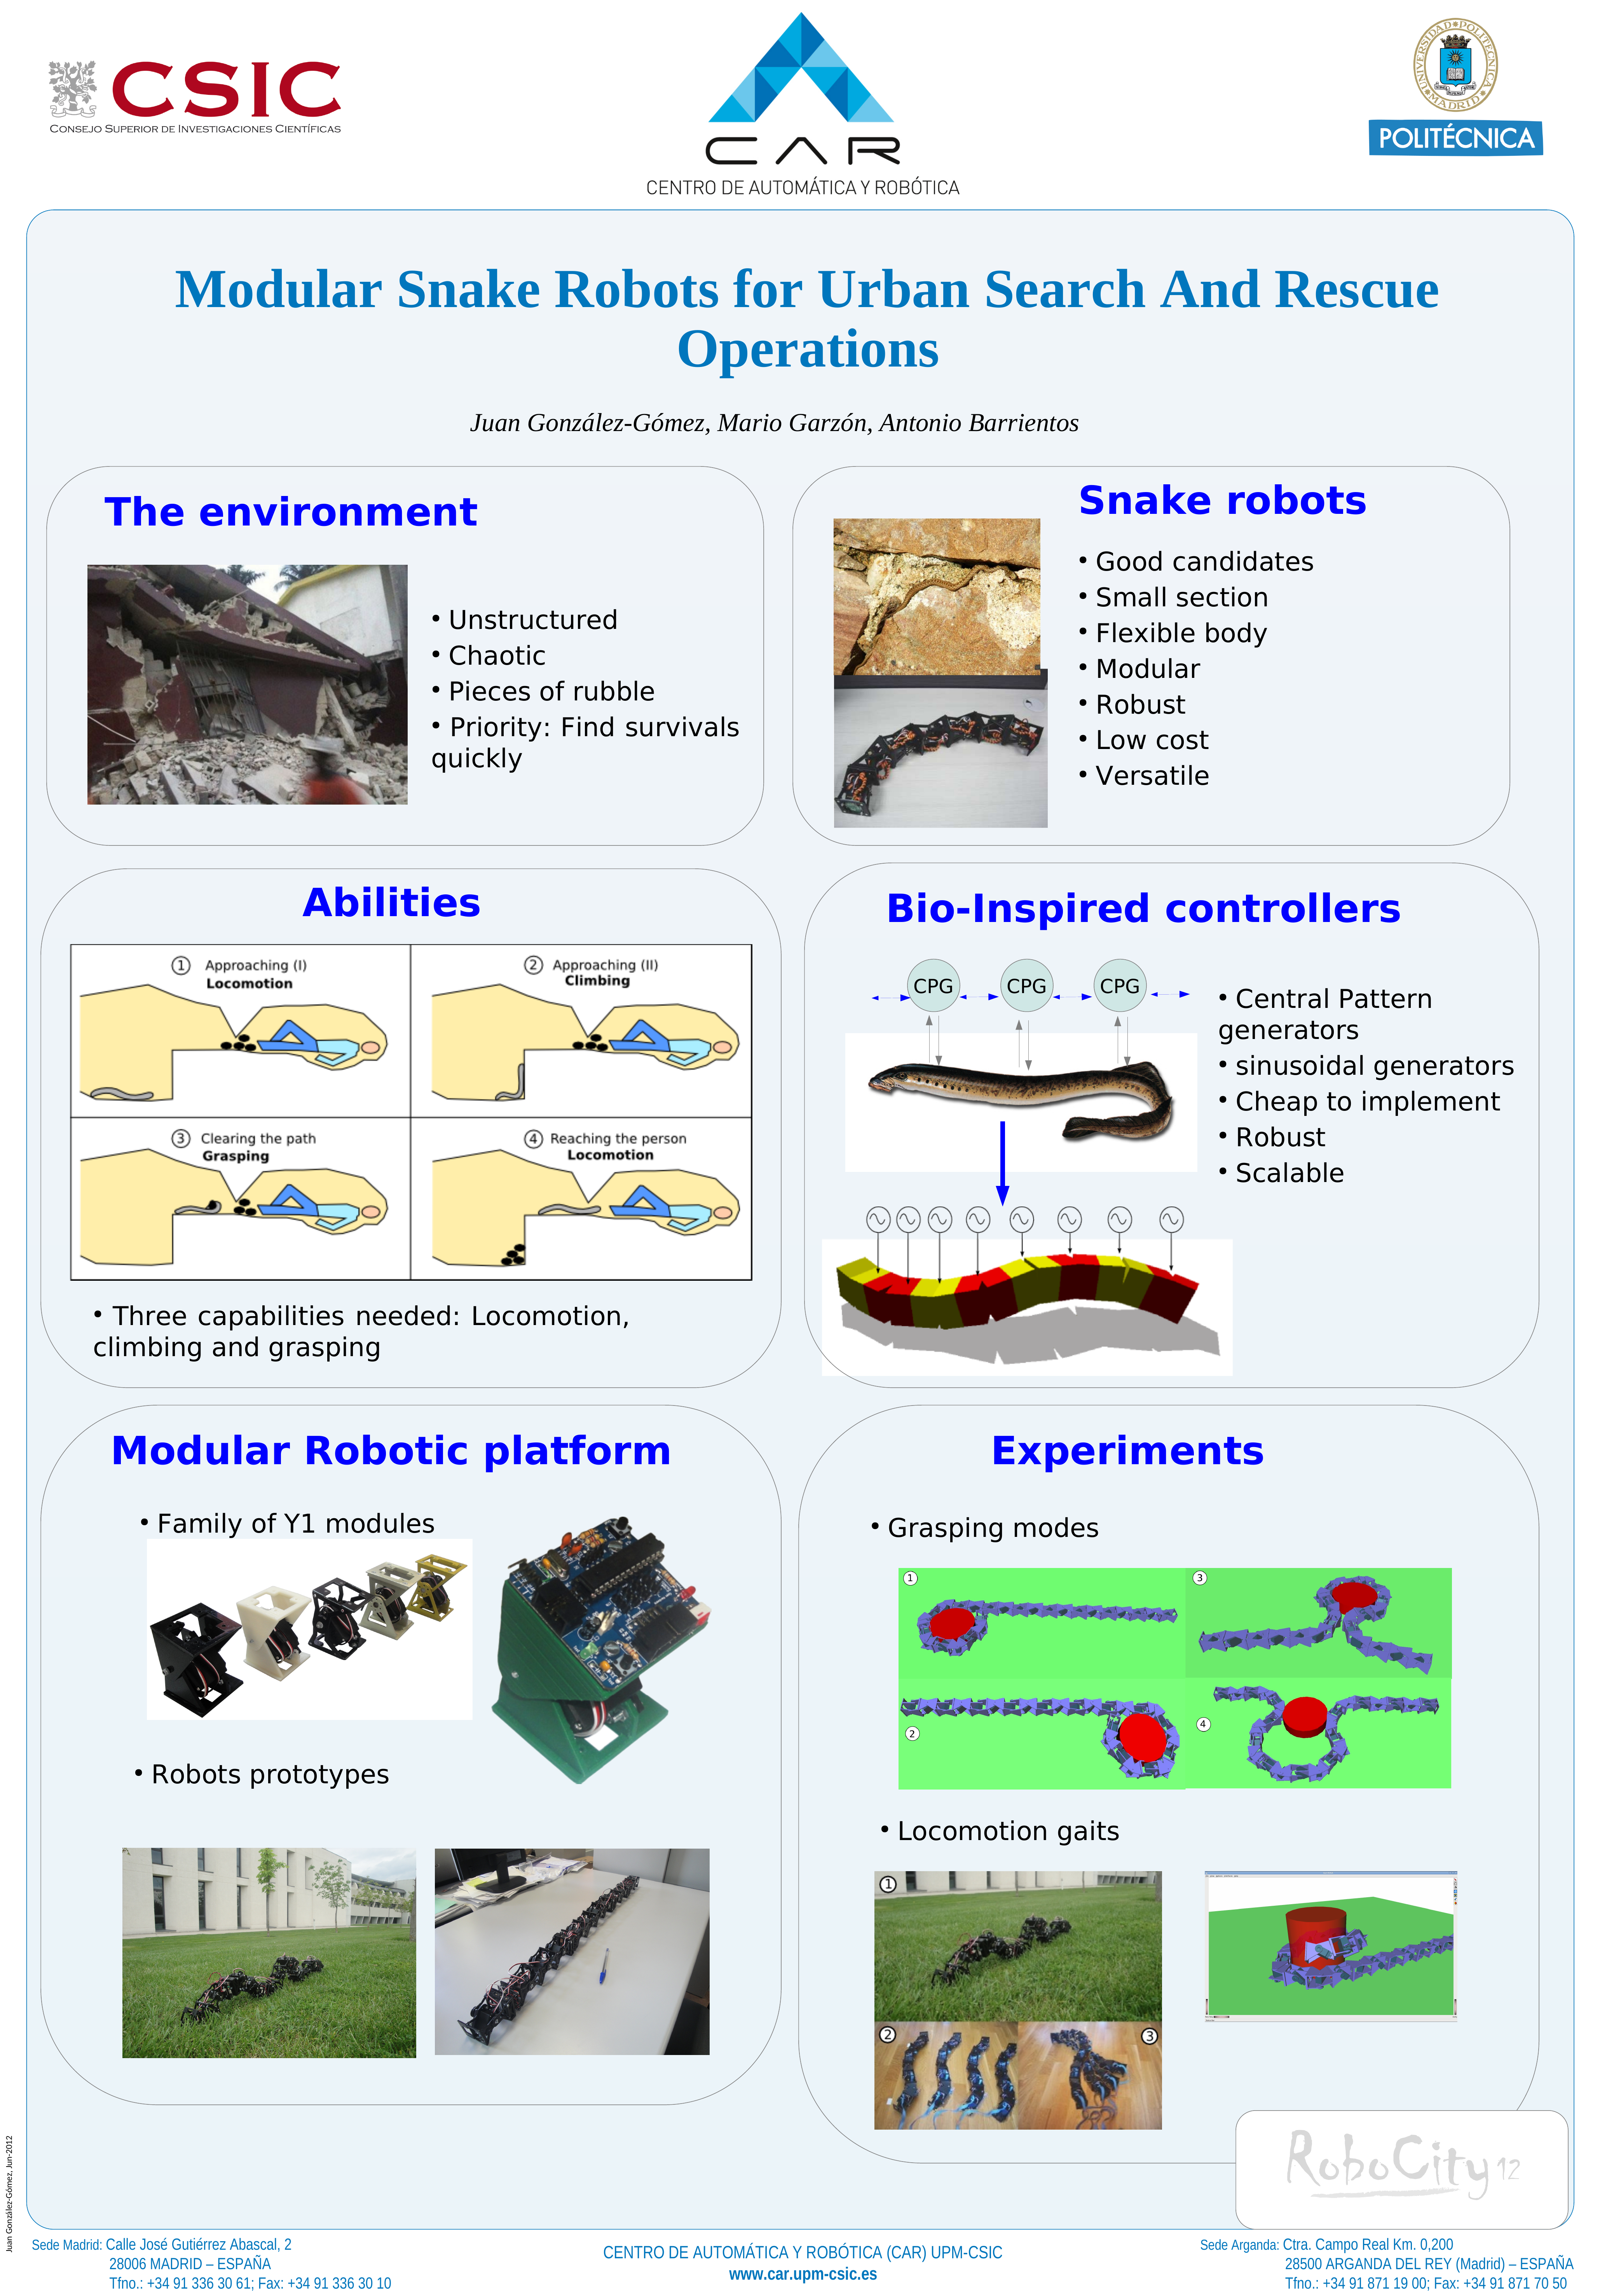

Modular Snake Robots for Urban Search And Rescue Operations
Juan González-Gómez, Mario Garzón, Antonio Barrientos
Snake robots
The environment
 Good candidates
 Small section
 Flexible body
 Modular
 Robust
 Low cost
 Versatile
 Unstructured
 Chaotic
 Pieces of rubble
 Priority: Find survivals quickly
Abilities
Bio-Inspired controllers
 CPG
 CPG
 CPG
 Central Pattern generators
 sinusoidal generators
 Cheap to implement
 Robust
 Scalable
 Three capabilities needed: Locomotion, climbing and grasping
Modular Robotic platform
Experiments
 Family of Y1 modules
 Grasping modes
 Robots prototypes
 Locomotion gaits
Juan González-Gómez, Jun-2012
Sede Madrid: Calle José Gutiérrez Abascal, 2
 28006 MADRID – ESPAÑA
 Tfno.: +34 91 336 30 61; Fax: +34 91 336 30 10
Sede Arganda: Ctra. Campo Real Km. 0,200
 28500 ARGANDA DEL REY (Madrid) – ESPAÑA
 Tfno.: +34 91 871 19 00; Fax: +34 91 871 70 50
CENTRO DE AUTOMÁTICA Y ROBÓTICA (CAR) UPM-CSIC
www.car.upm-csic.es